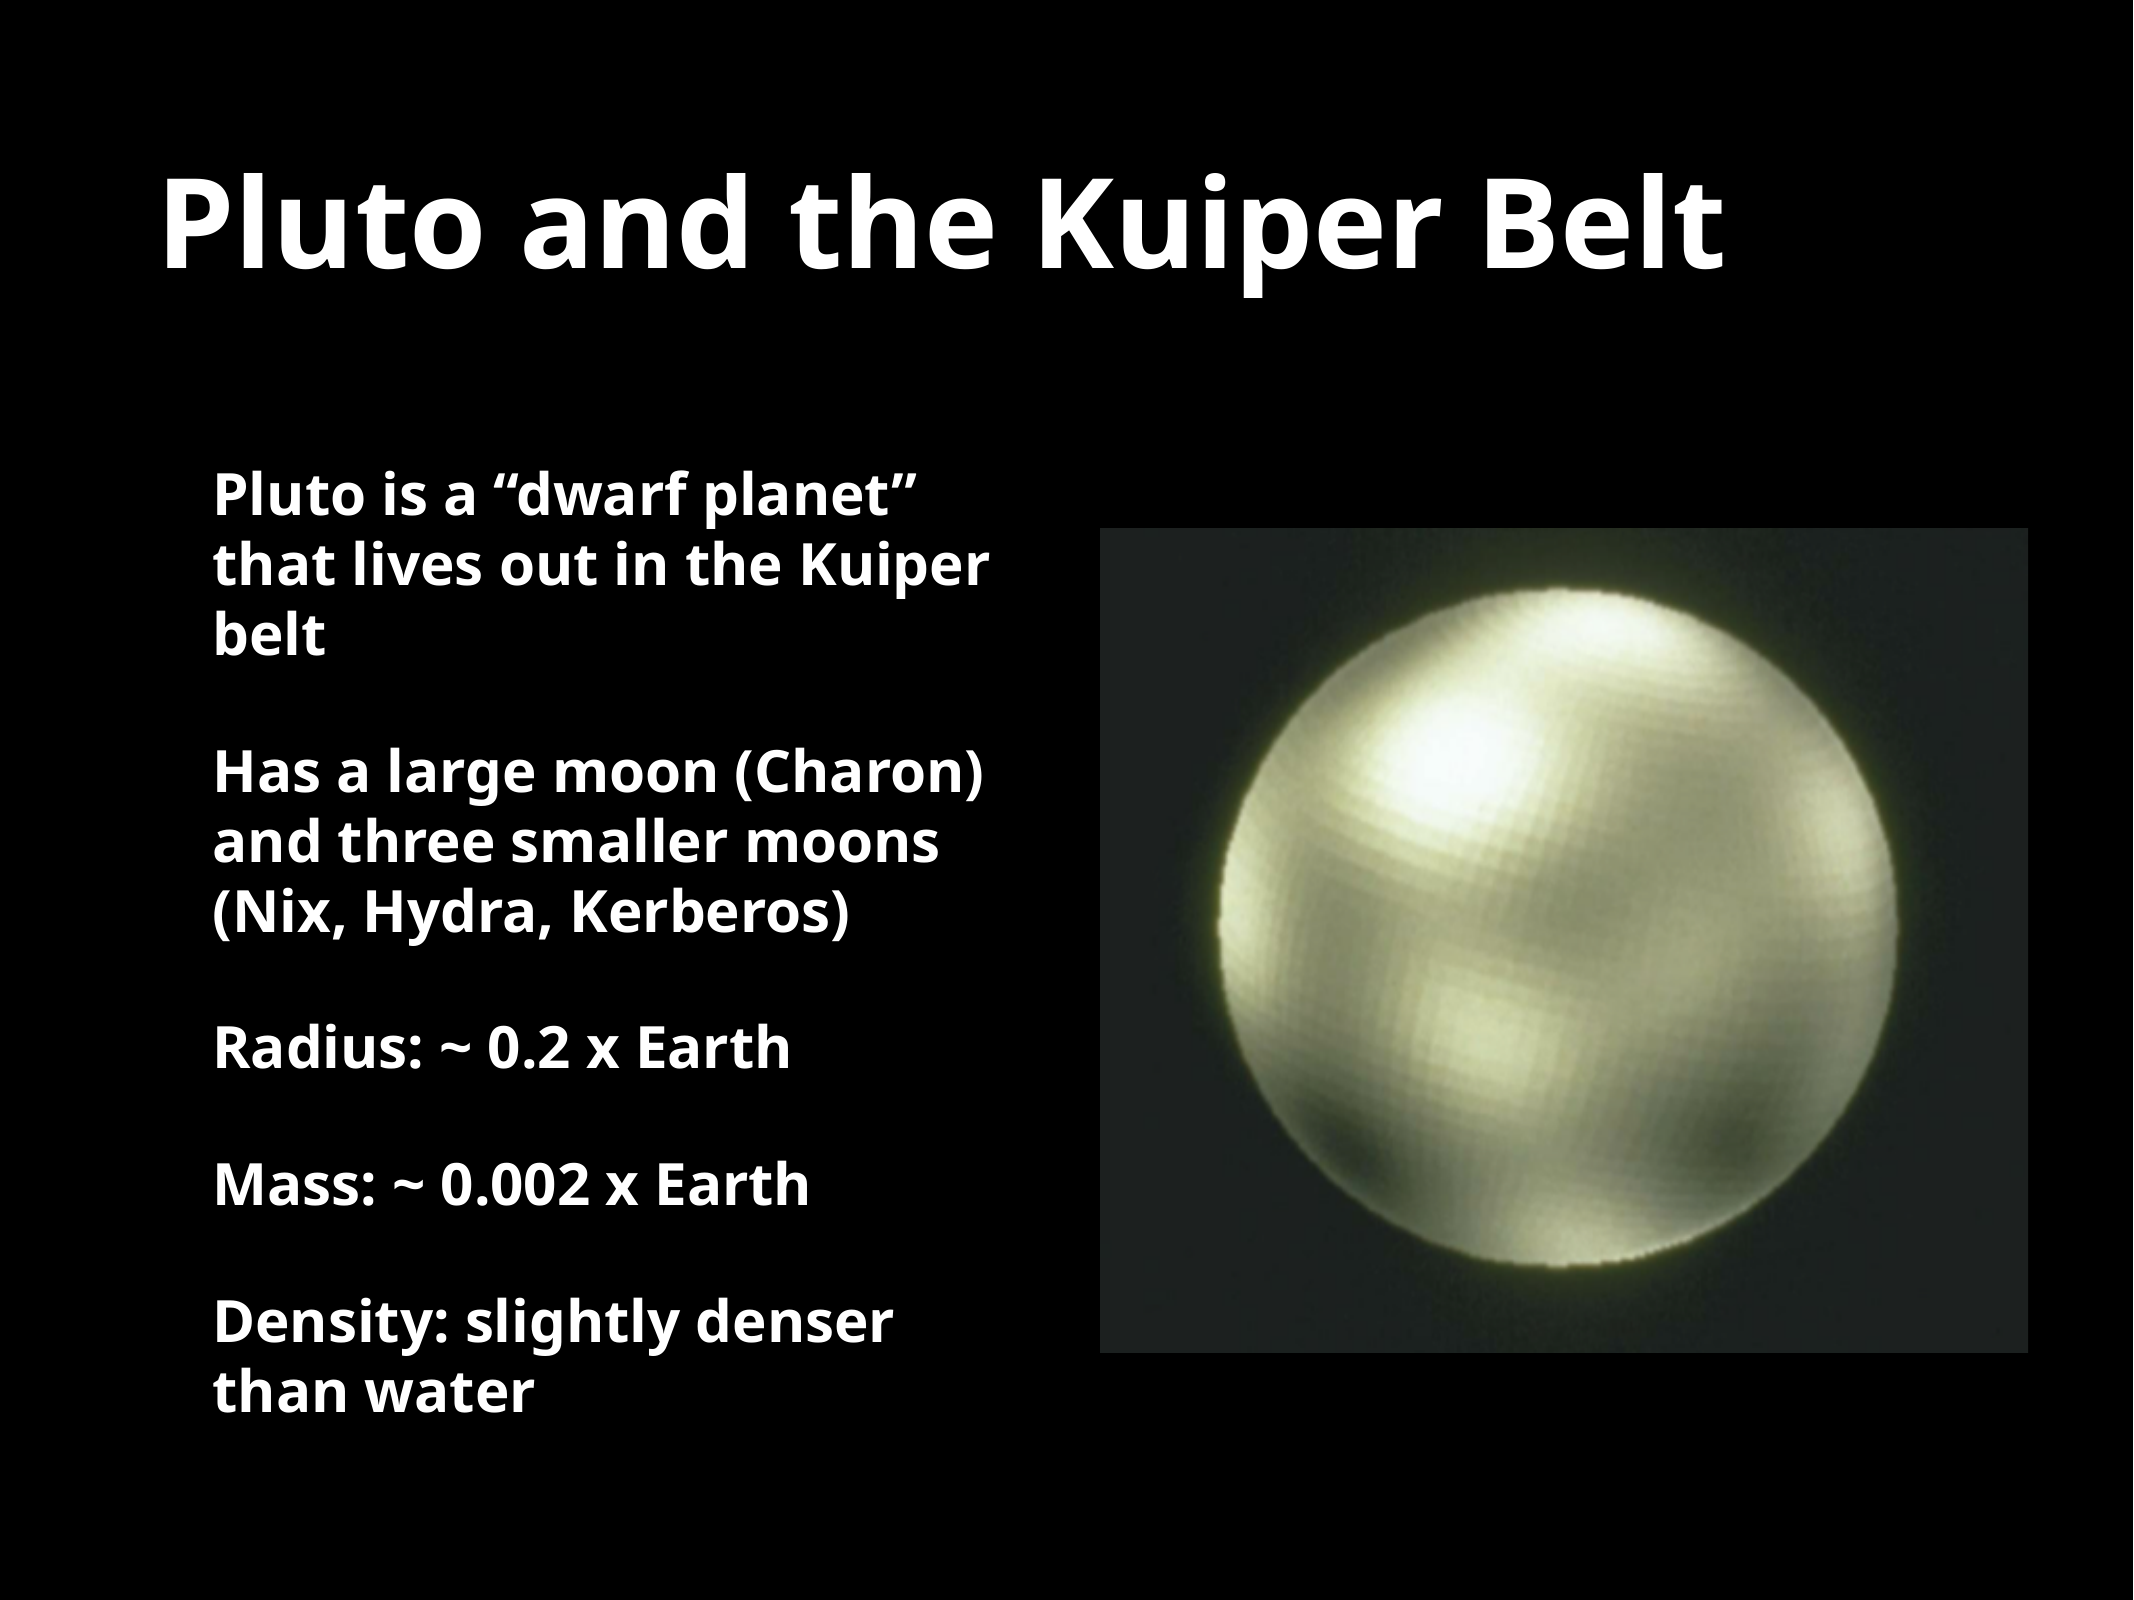

# Pluto and the Kuiper Belt
Pluto is a “dwarf planet” that lives out in the Kuiper belt
Has a large moon (Charon) and three smaller moons (Nix, Hydra, Kerberos)
Radius: ~ 0.2 x Earth
Mass: ~ 0.002 x Earth
Density: slightly denser than water